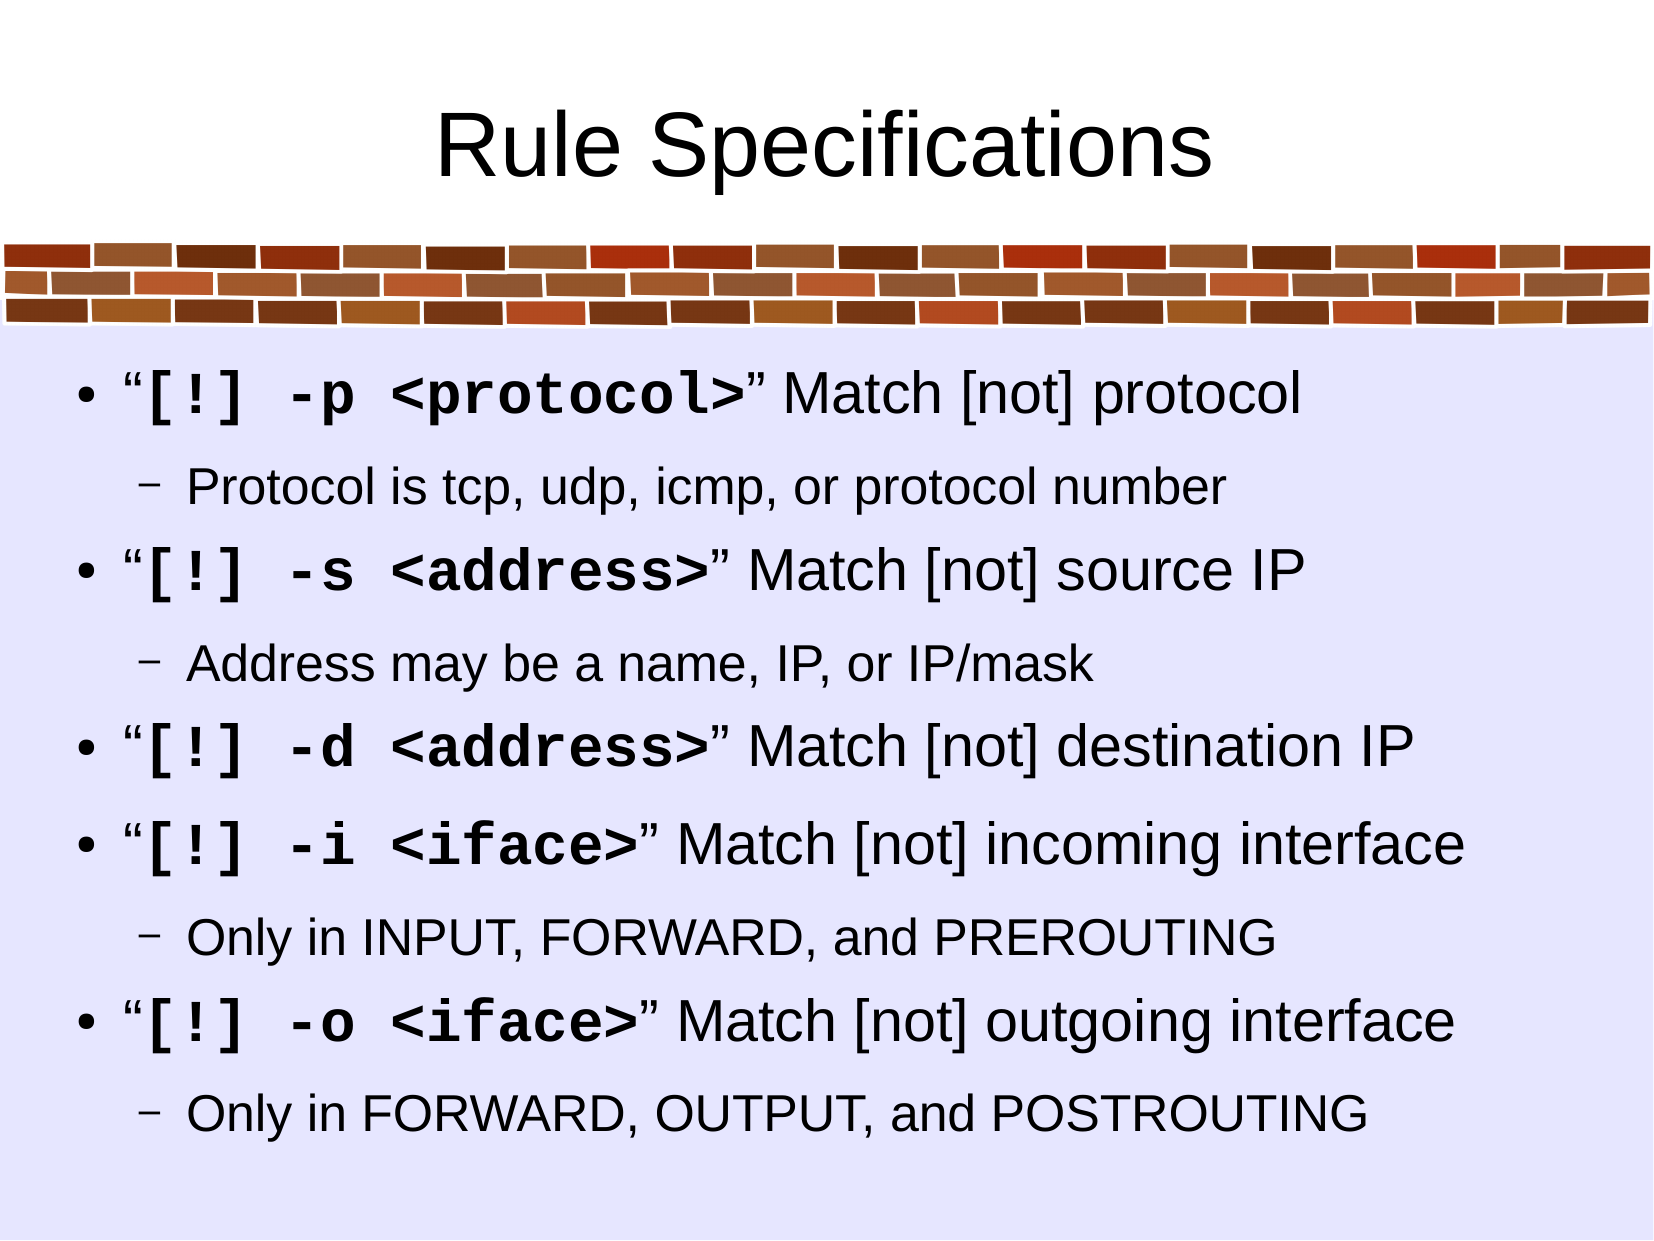

# Rule Specifications
“[!] -p <protocol>” Match [not] protocol
Protocol is tcp, udp, icmp, or protocol number
“[!] -s <address>” Match [not] source IP
Address may be a name, IP, or IP/mask
“[!] -d <address>” Match [not] destination IP
“[!] -i <iface>” Match [not] incoming interface
Only in INPUT, FORWARD, and PREROUTING
“[!] -o <iface>” Match [not] outgoing interface
Only in FORWARD, OUTPUT, and POSTROUTING